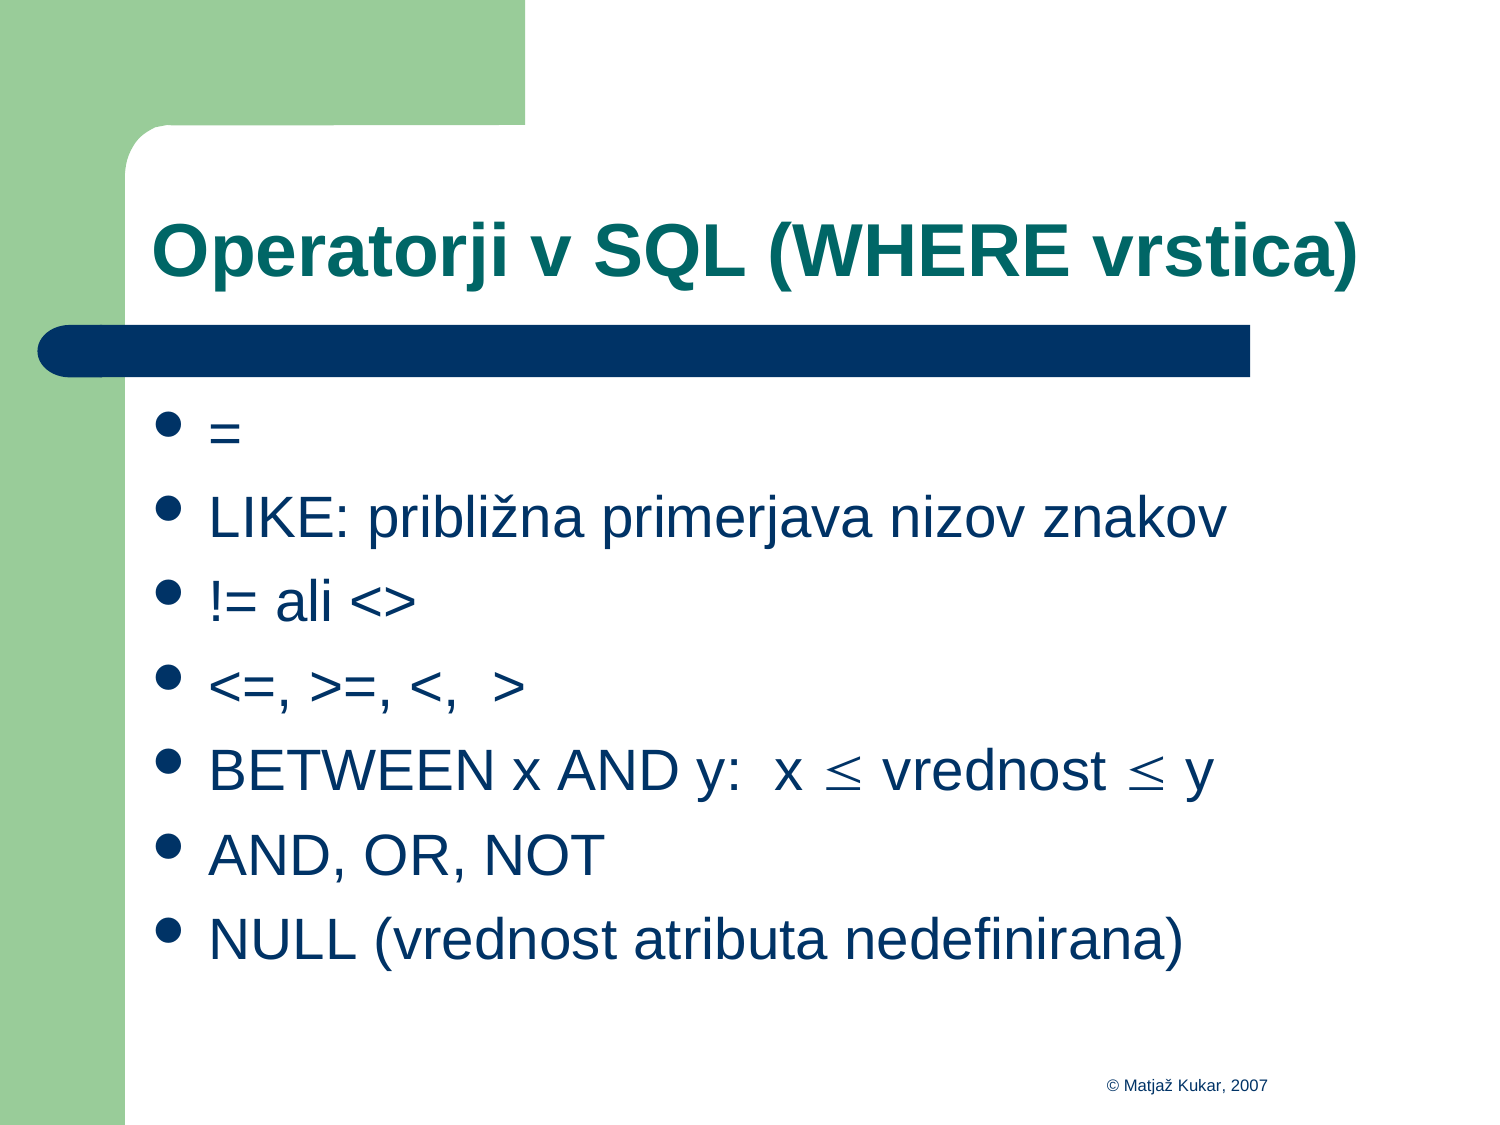

# Operatorji v SQL (WHERE vrstica)
=
LIKE: približna primerjava nizov znakov
!= ali <>
<=, >=, <, >
BETWEEN x AND y: x  vrednost  y
AND, OR, NOT
NULL (vrednost atributa nedefinirana)
© Matjaž Kukar, 2007